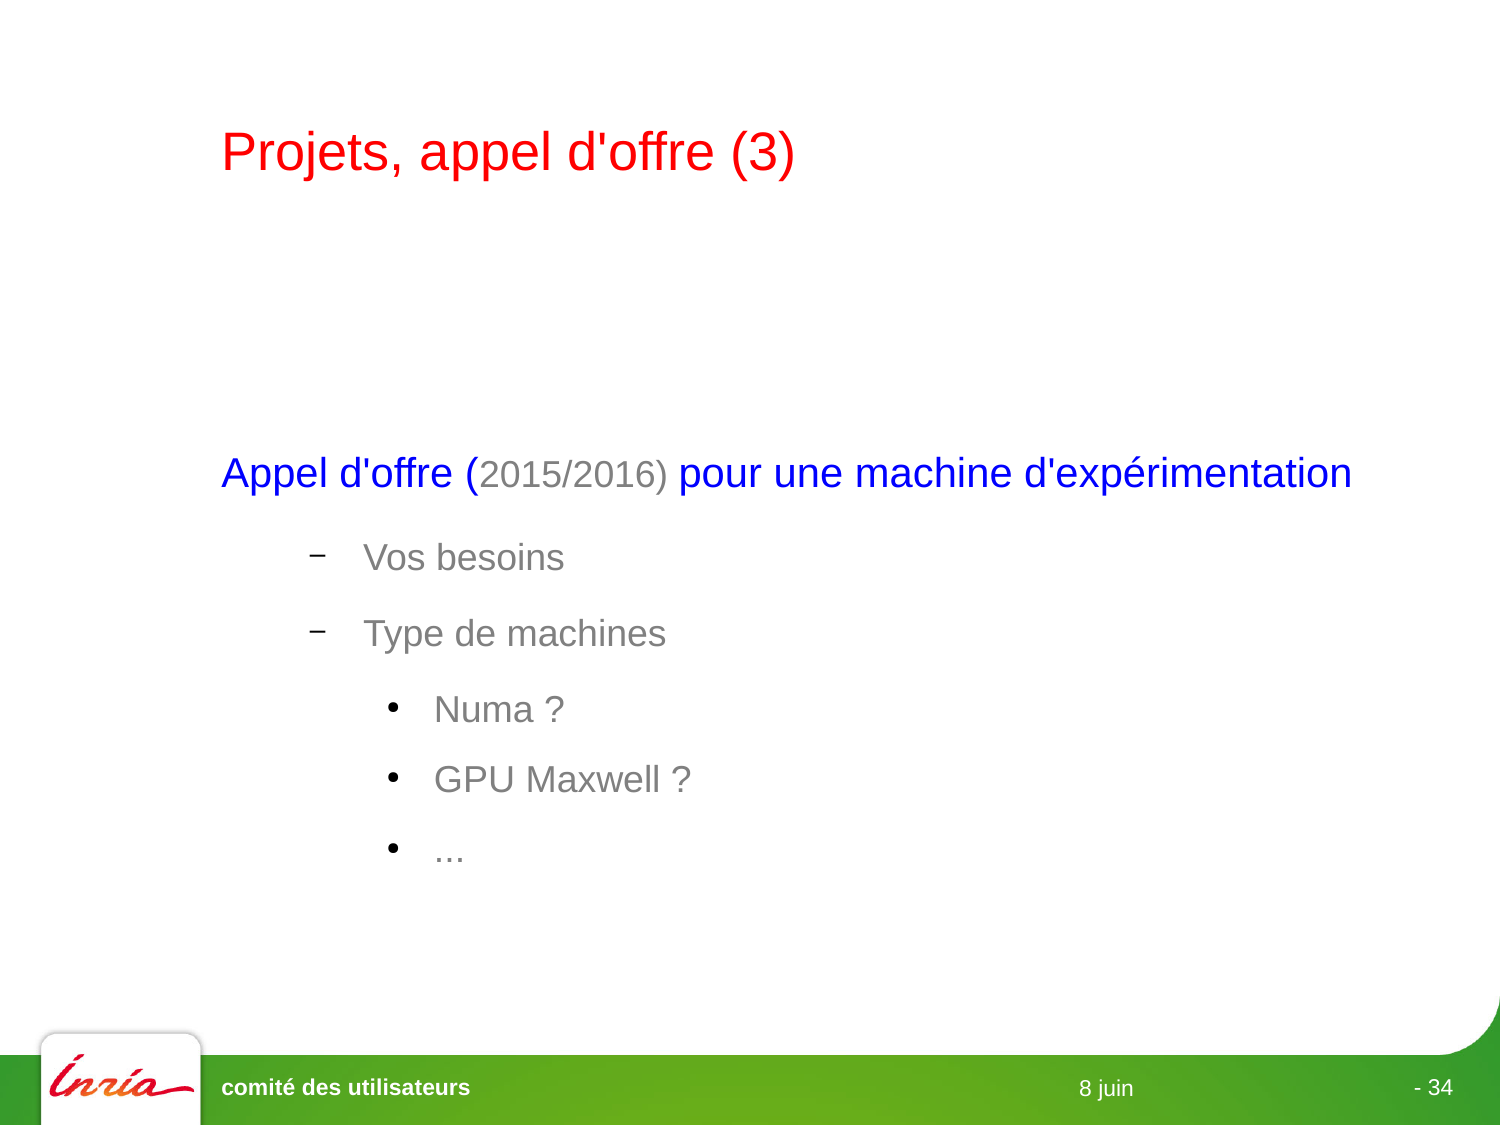

# Projets, appel d'offre (3)
Appel d'offre (2015/2016) pour une machine d'expérimentation
Vos besoins
Type de machines
Numa ?
GPU Maxwell ?
...
comité des utilisateurs
34
8 juin 2015